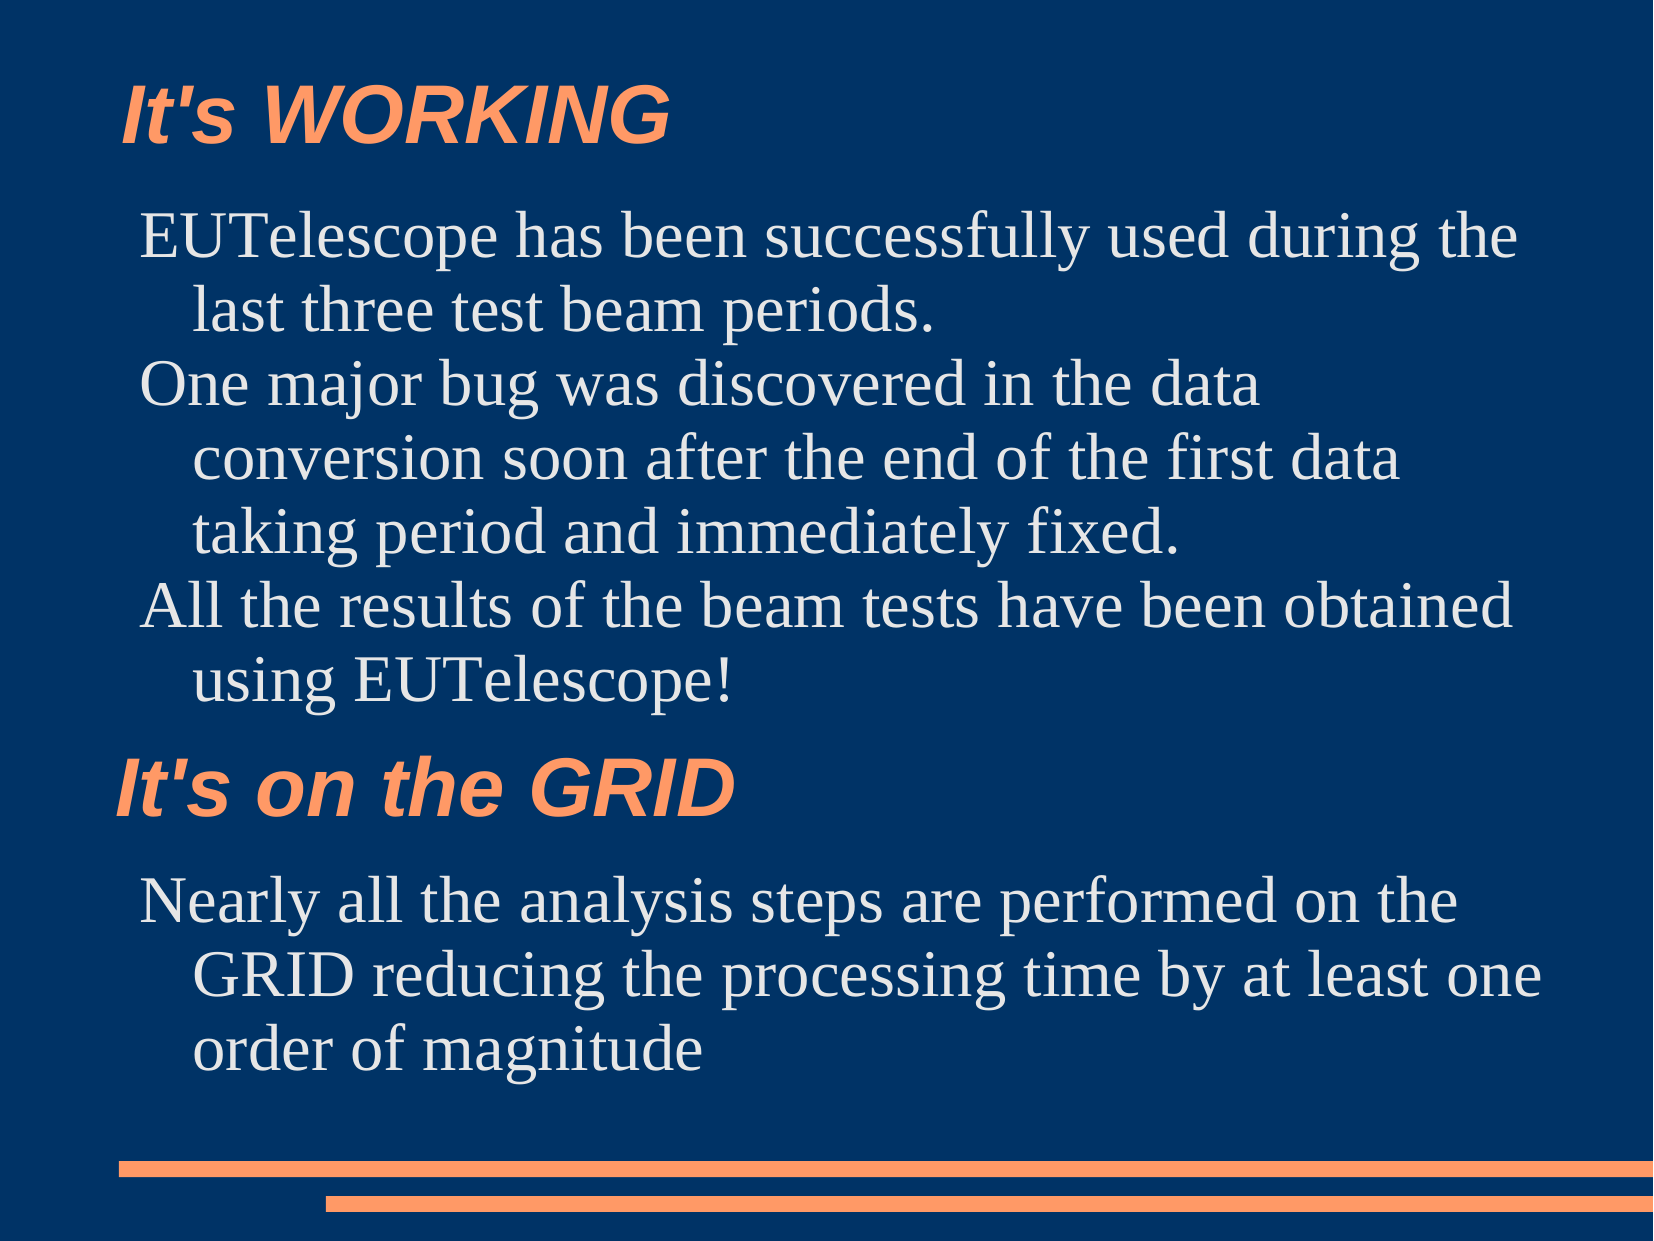

# It's WORKING
EUTelescope has been successfully used during the last three test beam periods.
One major bug was discovered in the data conversion soon after the end of the first data taking period and immediately fixed.
All the results of the beam tests have been obtained using EUTelescope!
It's on the GRID
Nearly all the analysis steps are performed on the GRID reducing the processing time by at least one order of magnitude